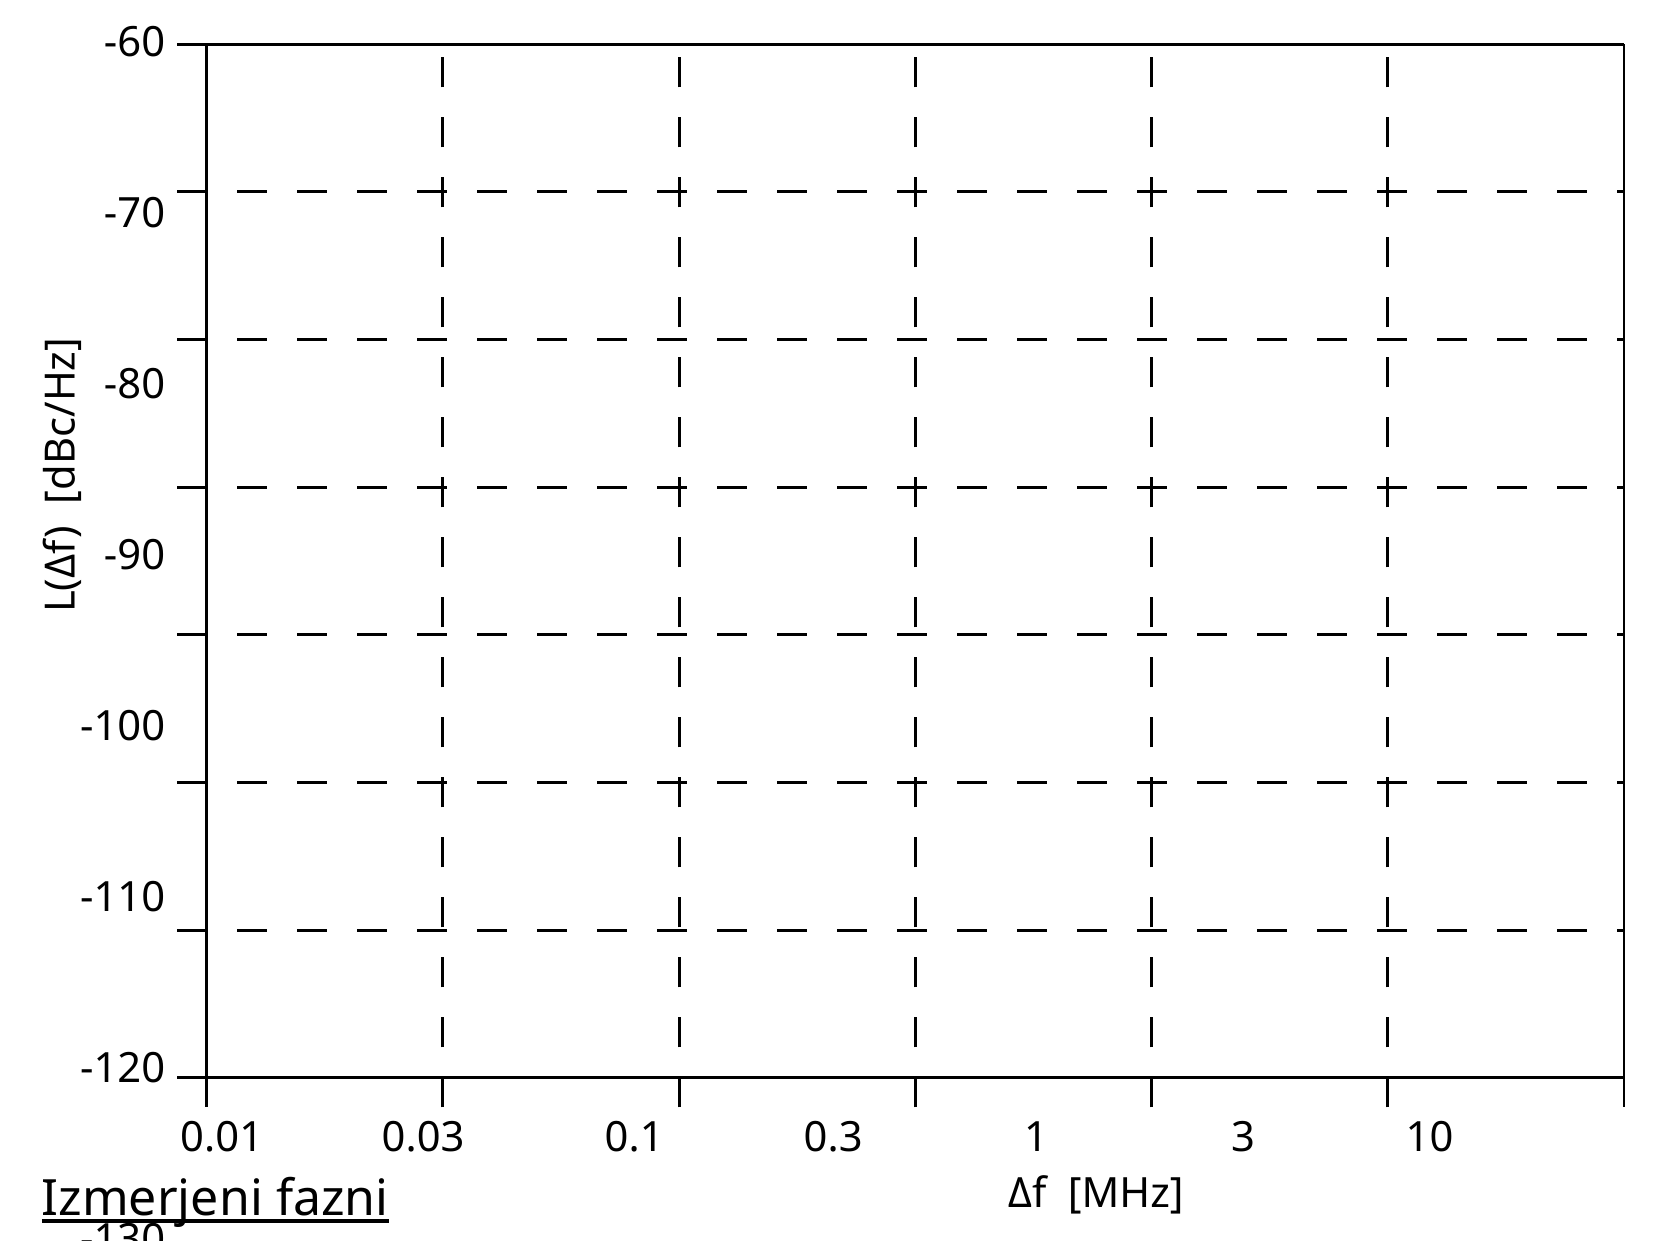

-60
-70
-80
-90
-100
-110
-120
-130
L(Δf) [dBc/Hz]
0.01 0.03 0.1 0.3 1 3 10
 Δf [MHz]
Izmerjeni fazni šum